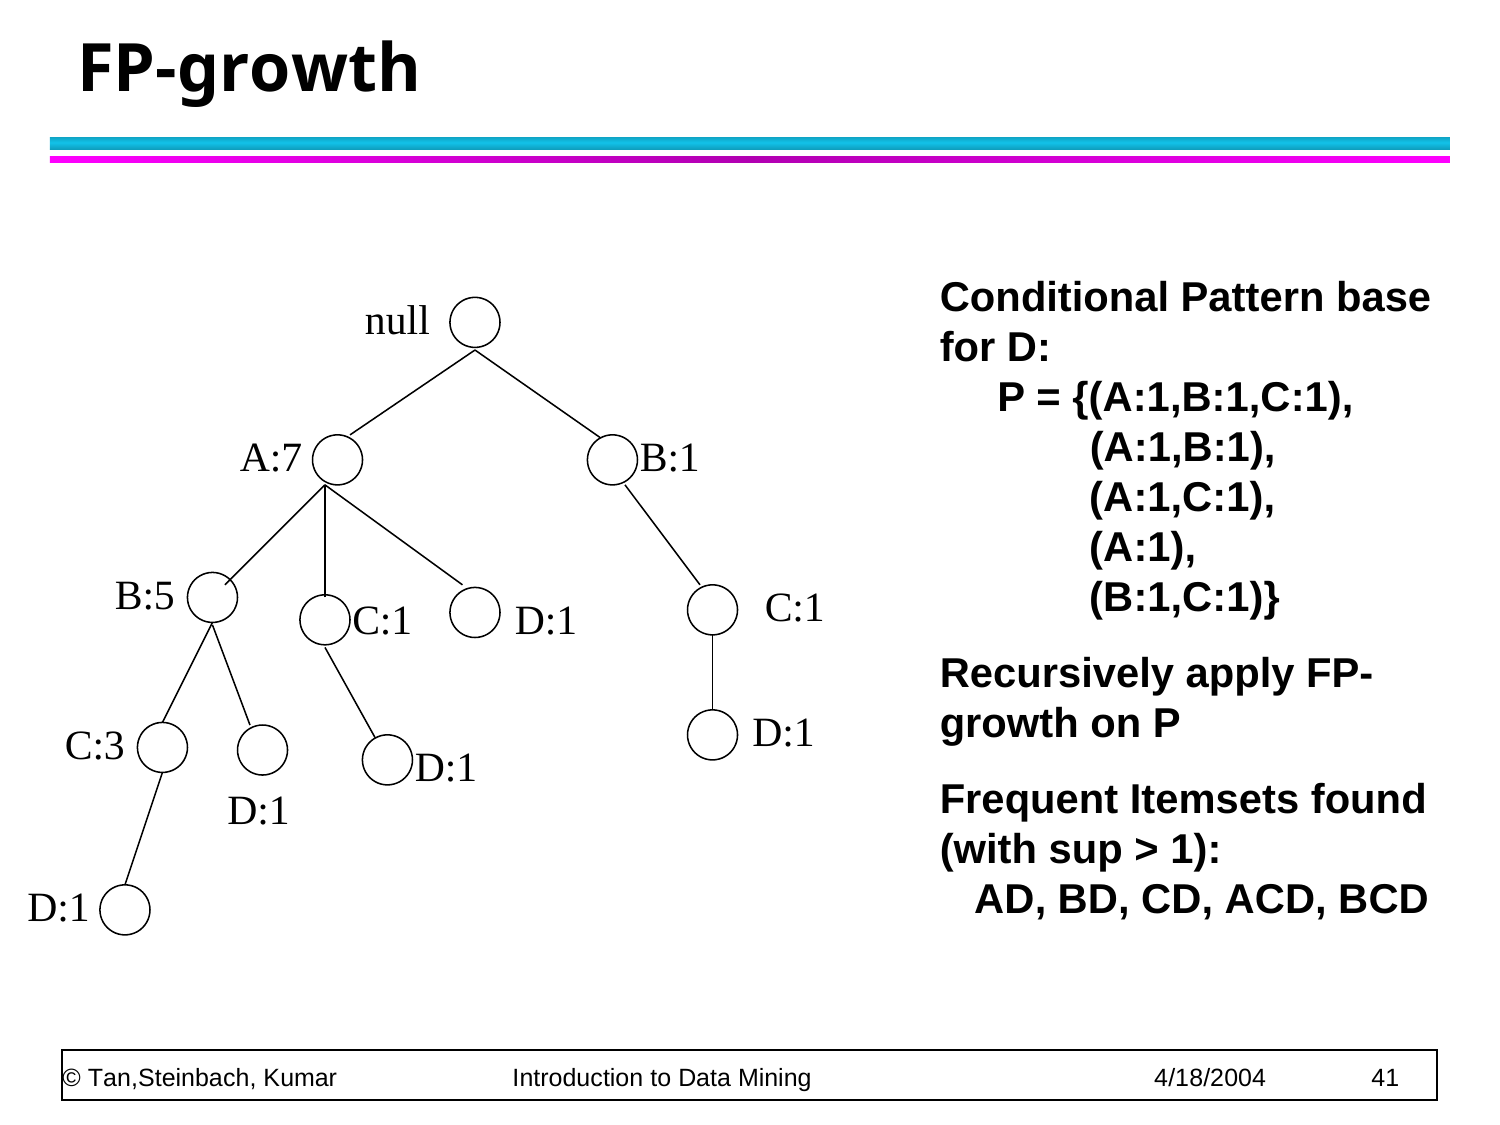

# FP-growth
Conditional Pattern base for D:
 P = {(A:1,B:1,C:1),
	(A:1,B:1),
 (A:1,C:1),
 (A:1),
 (B:1,C:1)}
Recursively apply FP-growth on P
Frequent Itemsets found (with sup > 1):
 AD, BD, CD, ACD, BCD
null
A:7
B:1
B:5
C:1
C:1
D:1
D:1
C:3
D:1
D:1
D:1